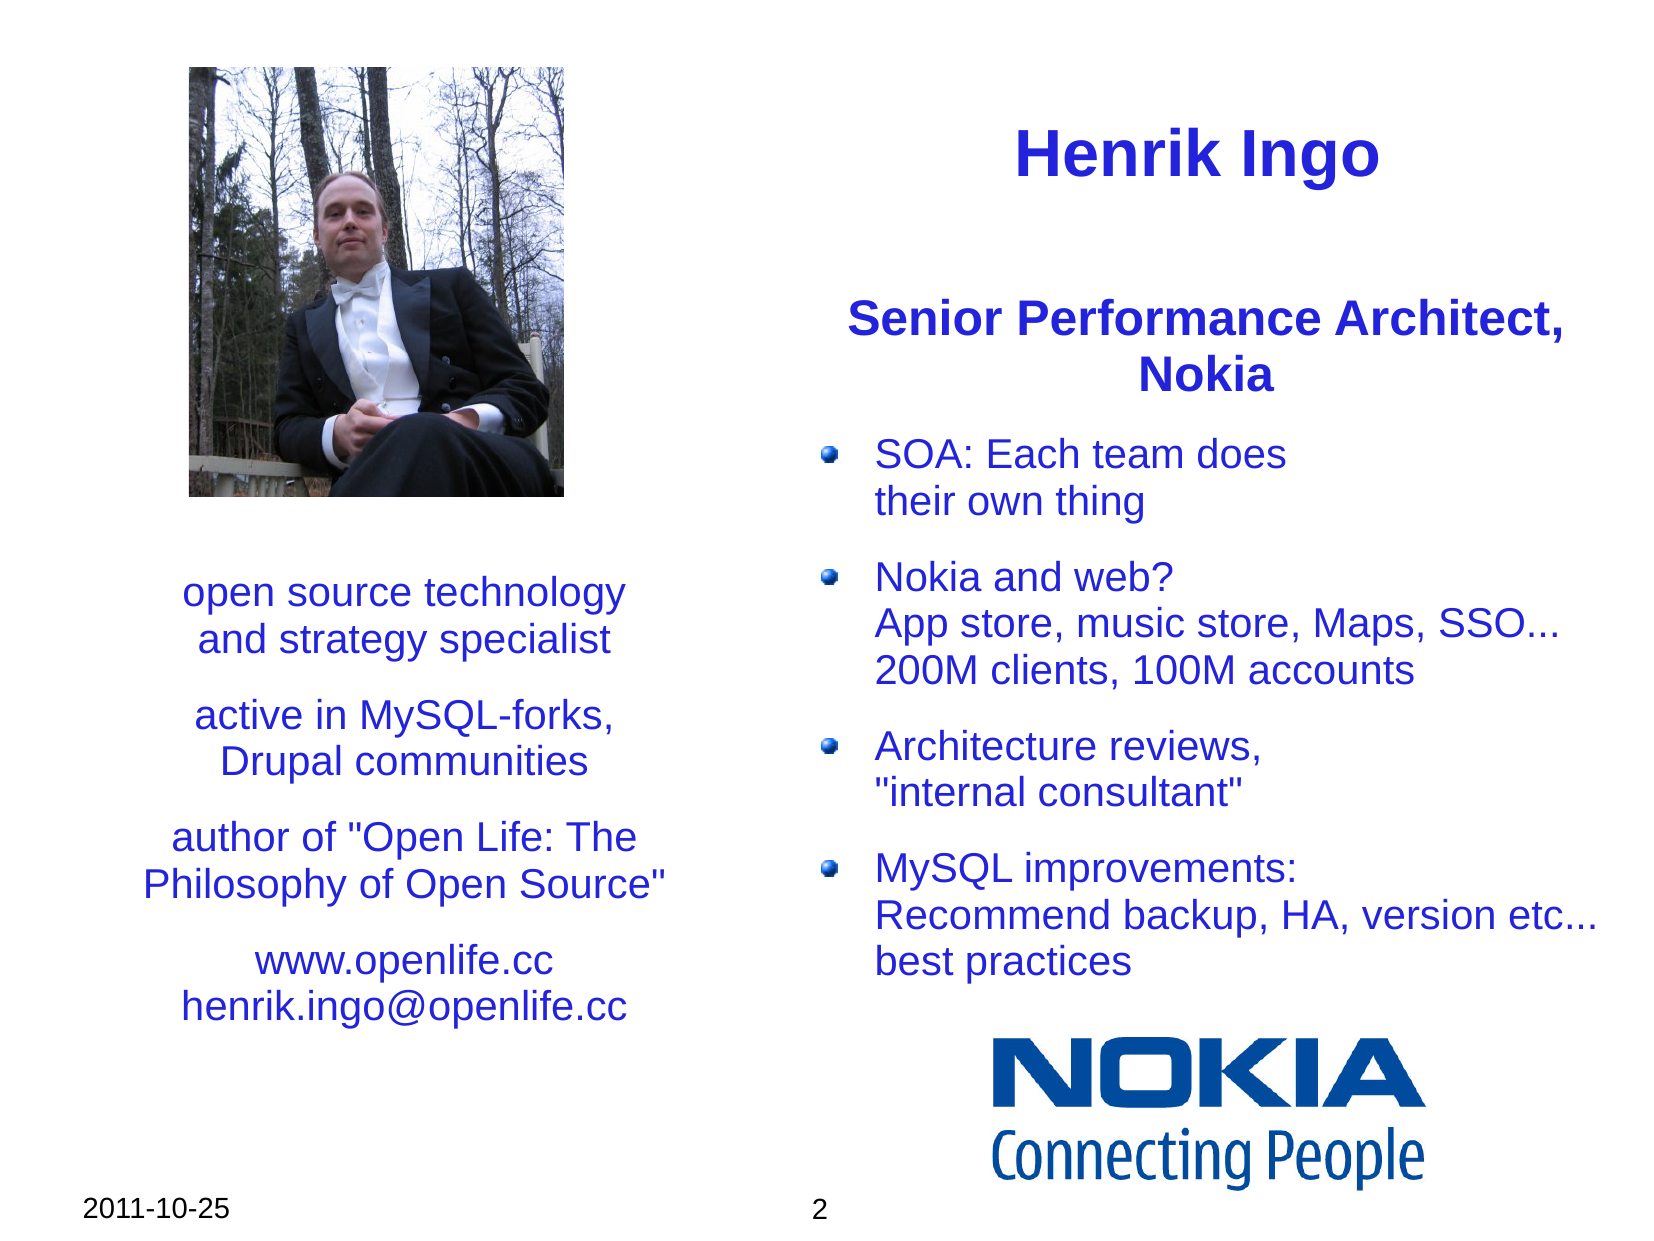

# Henrik Ingo
Senior Performance Architect, Nokia
SOA: Each team does
their own thing
Nokia and web?
App store, music store, Maps, SSO...
200M clients, 100M accounts
Architecture reviews,
"internal consultant"
MySQL improvements:
Recommend backup, HA, version etc... best practices
open source technology and strategy specialist
active in MySQL-forks, Drupal communities
author of "Open Life: The Philosophy of Open Source"
www.openlife.cc
henrik.ingo@openlife.cc
2011-10-25
2